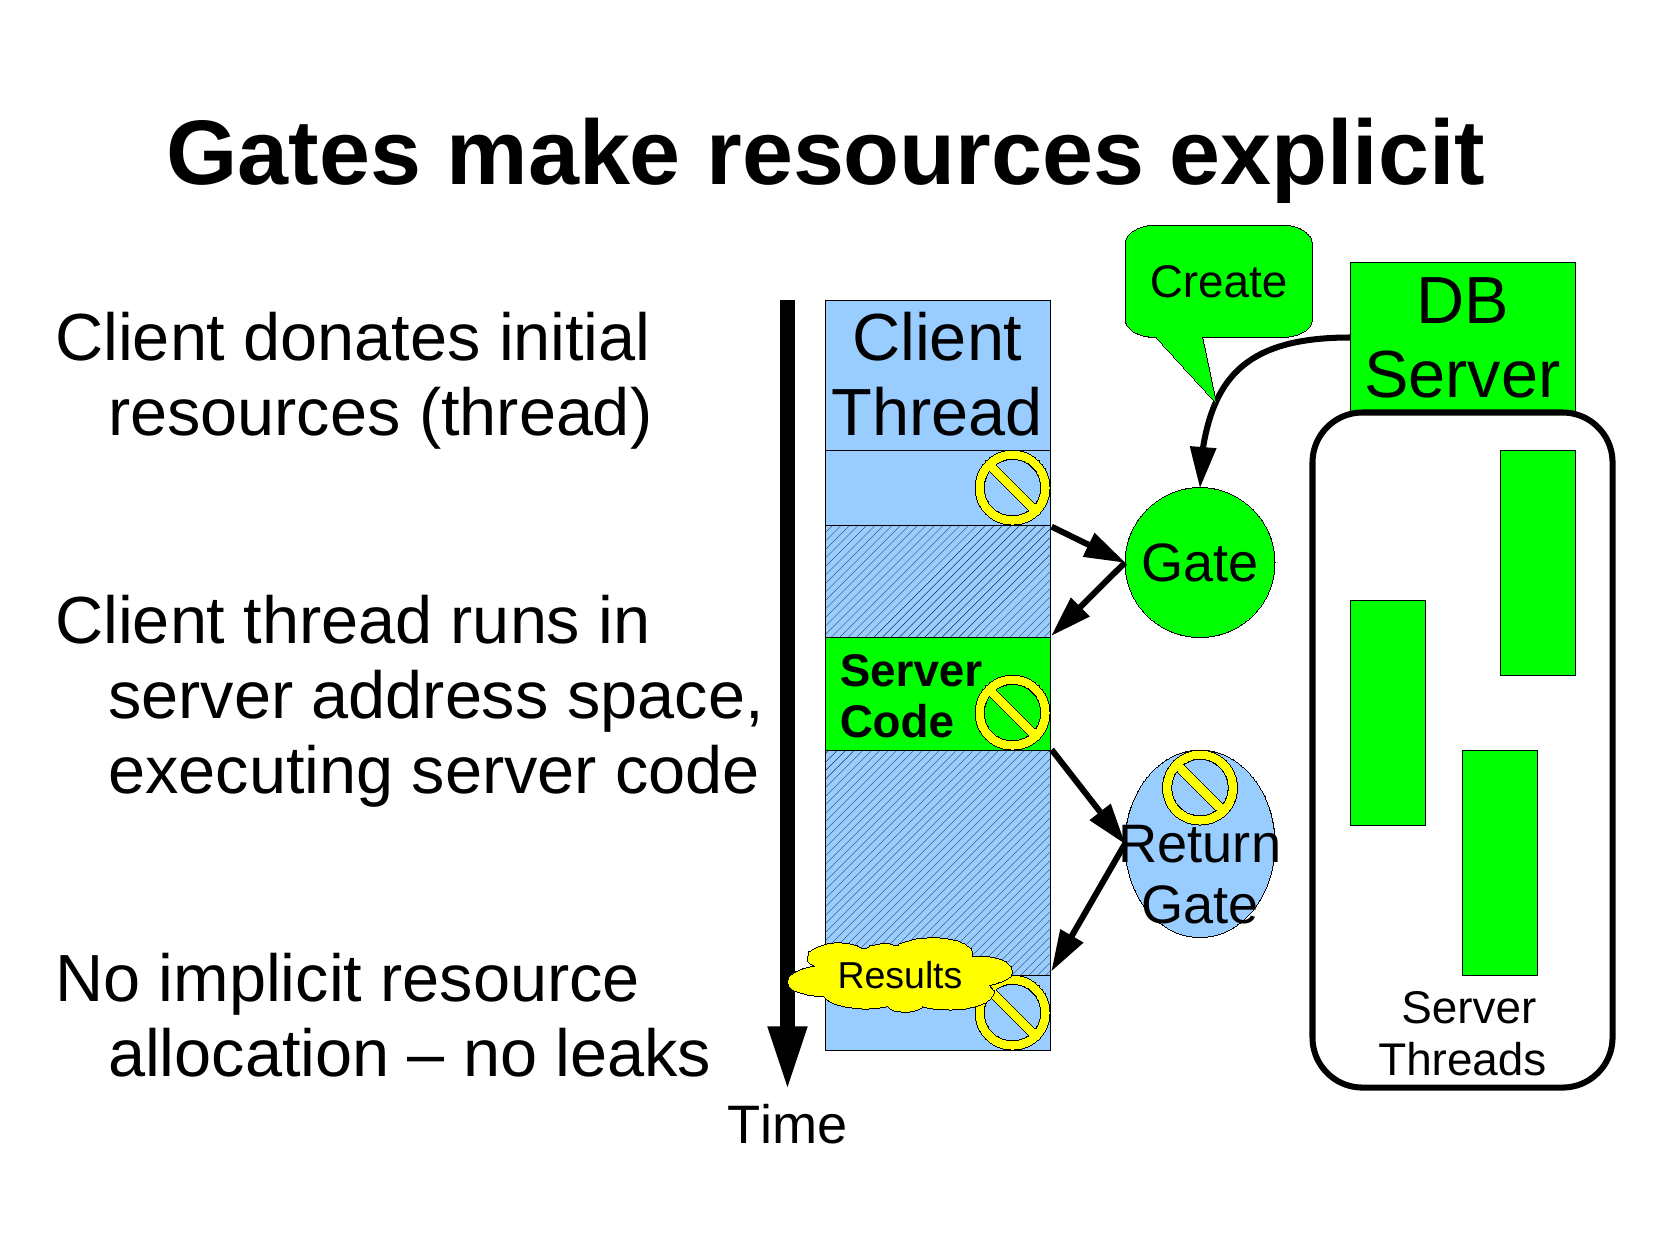

# Gates make resources explicit
Create
DB
Server
Client donates initial
resources (thread)
Client thread runs in server address space, executing server code
No implicit resource allocation – no leaks
Client
Thread
Gate
Server
Code
Return
Gate
Results
 Server
Threads
Time